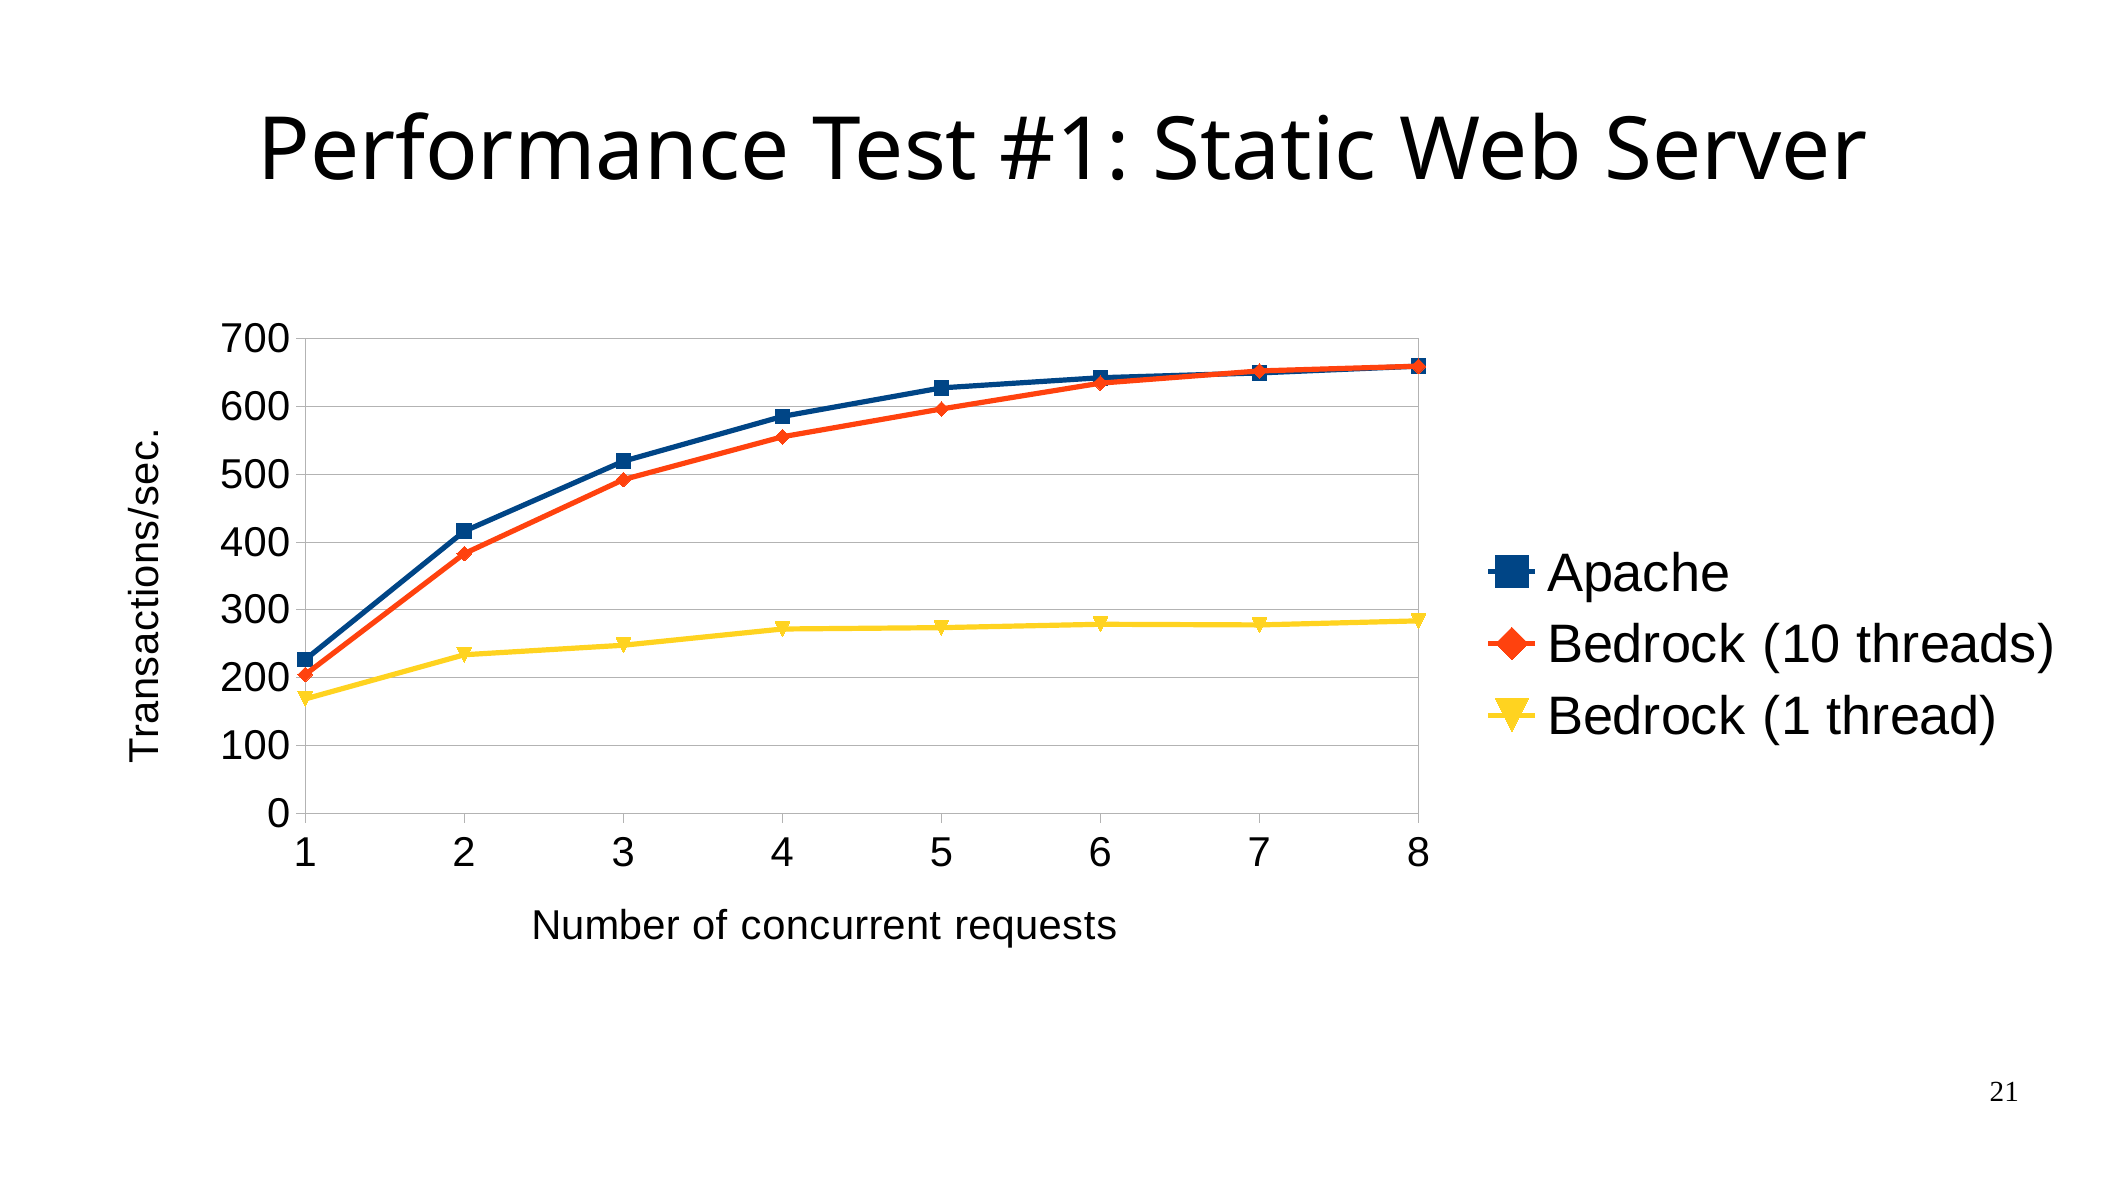

# Performance Test #1: Static Web Server
### Chart
| Category | Apache | Bedrock (10 threads) | Bedrock (1 thread) |
|---|---|---|---|
| 1 | 227.0 | 205.0 | 169.0 |
| 2 | 416.0 | 383.0 | 234.0 |
| 3 | 519.0 | 492.0 | 248.0 |
| 4 | 585.0 | 555.0 | 272.0 |
| 5 | 627.0 | 596.0 | 274.0 |
| 6 | 642.0 | 634.0 | 279.0 |
| 7 | 649.0 | 652.0 | 278.0 |
| 8 | 659.0 | 659.0 | 284.0 |21